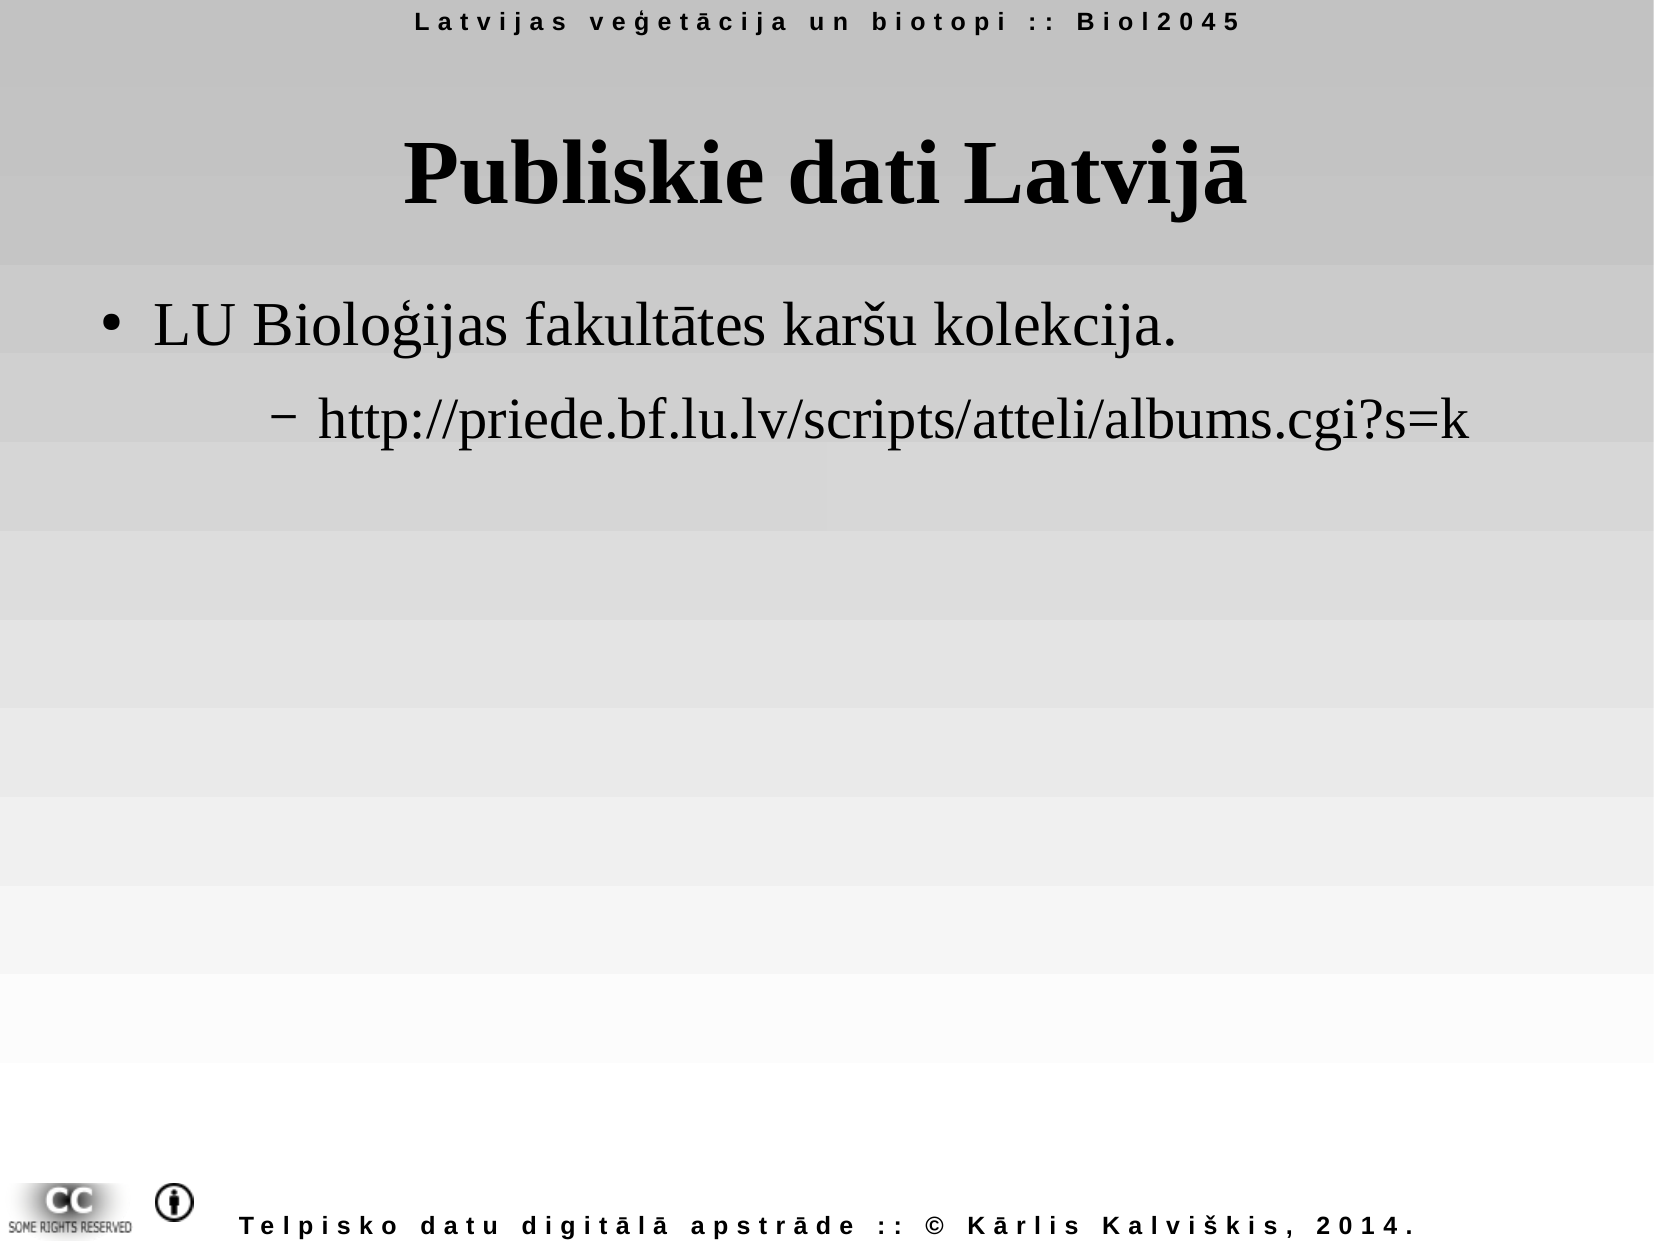

# Publiskie dati Latvijā
LU Bioloģijas fakultātes karšu kolekcija.
http://priede.bf.lu.lv/scripts/atteli/albums.cgi?s=k